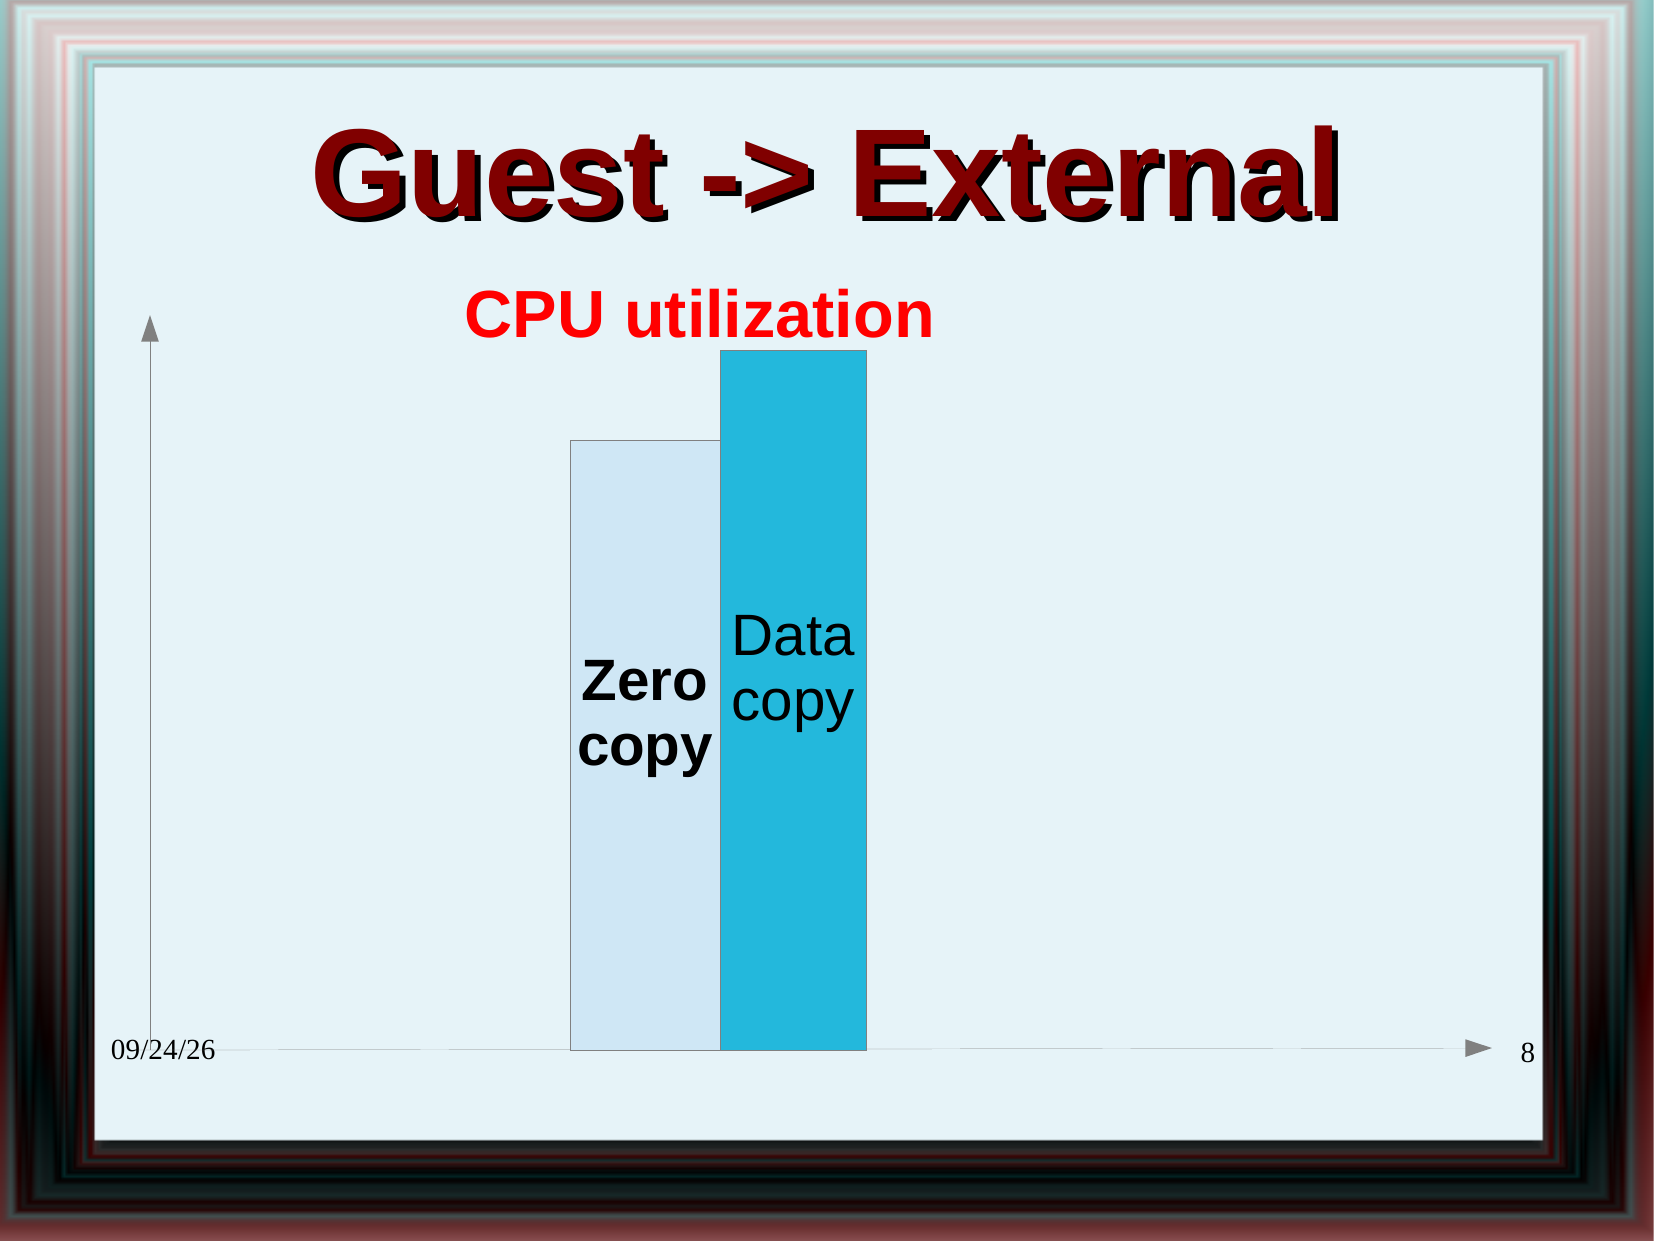

# Guest -> External
CPU utilization
Data
copy
Zero
copy
8